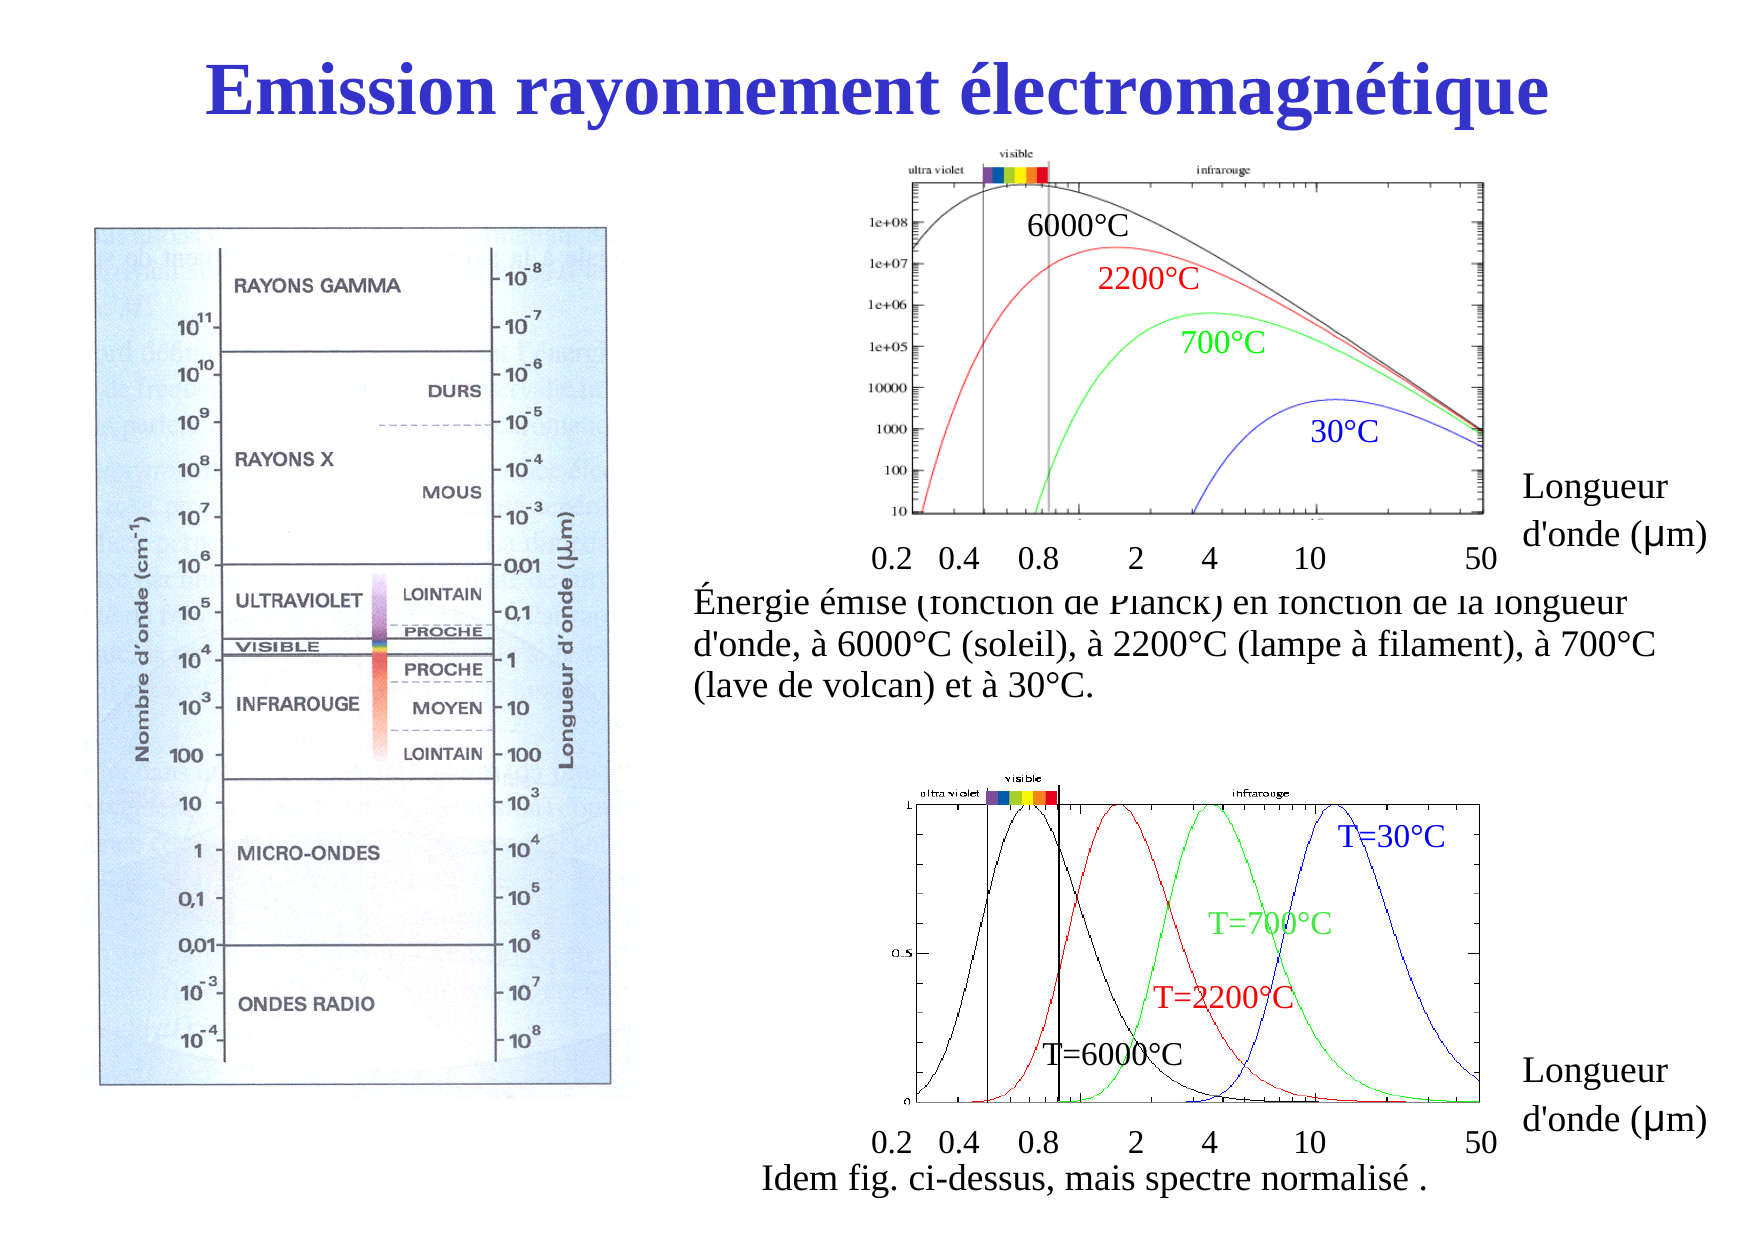

# Emission rayonnement électromagnétique
6000°C
2200°C
700°C
30°C
Longueur d'onde (µm)
0.2
0.4
0.8
2
4
10
50
Énergie émise (fonction de Planck) en fonction de la longueur d'onde, à 6000°C (soleil), à 2200°C (lampe à filament), à 700°C (lave de volcan) et à 30°C.
T=30°C
T=700°C
T=2200°C
T=6000°C
Longueur d'onde (µm)
0.2
0.4
0.8
2
4
10
50
Idem fig. ci-dessus, mais spectre normalisé .